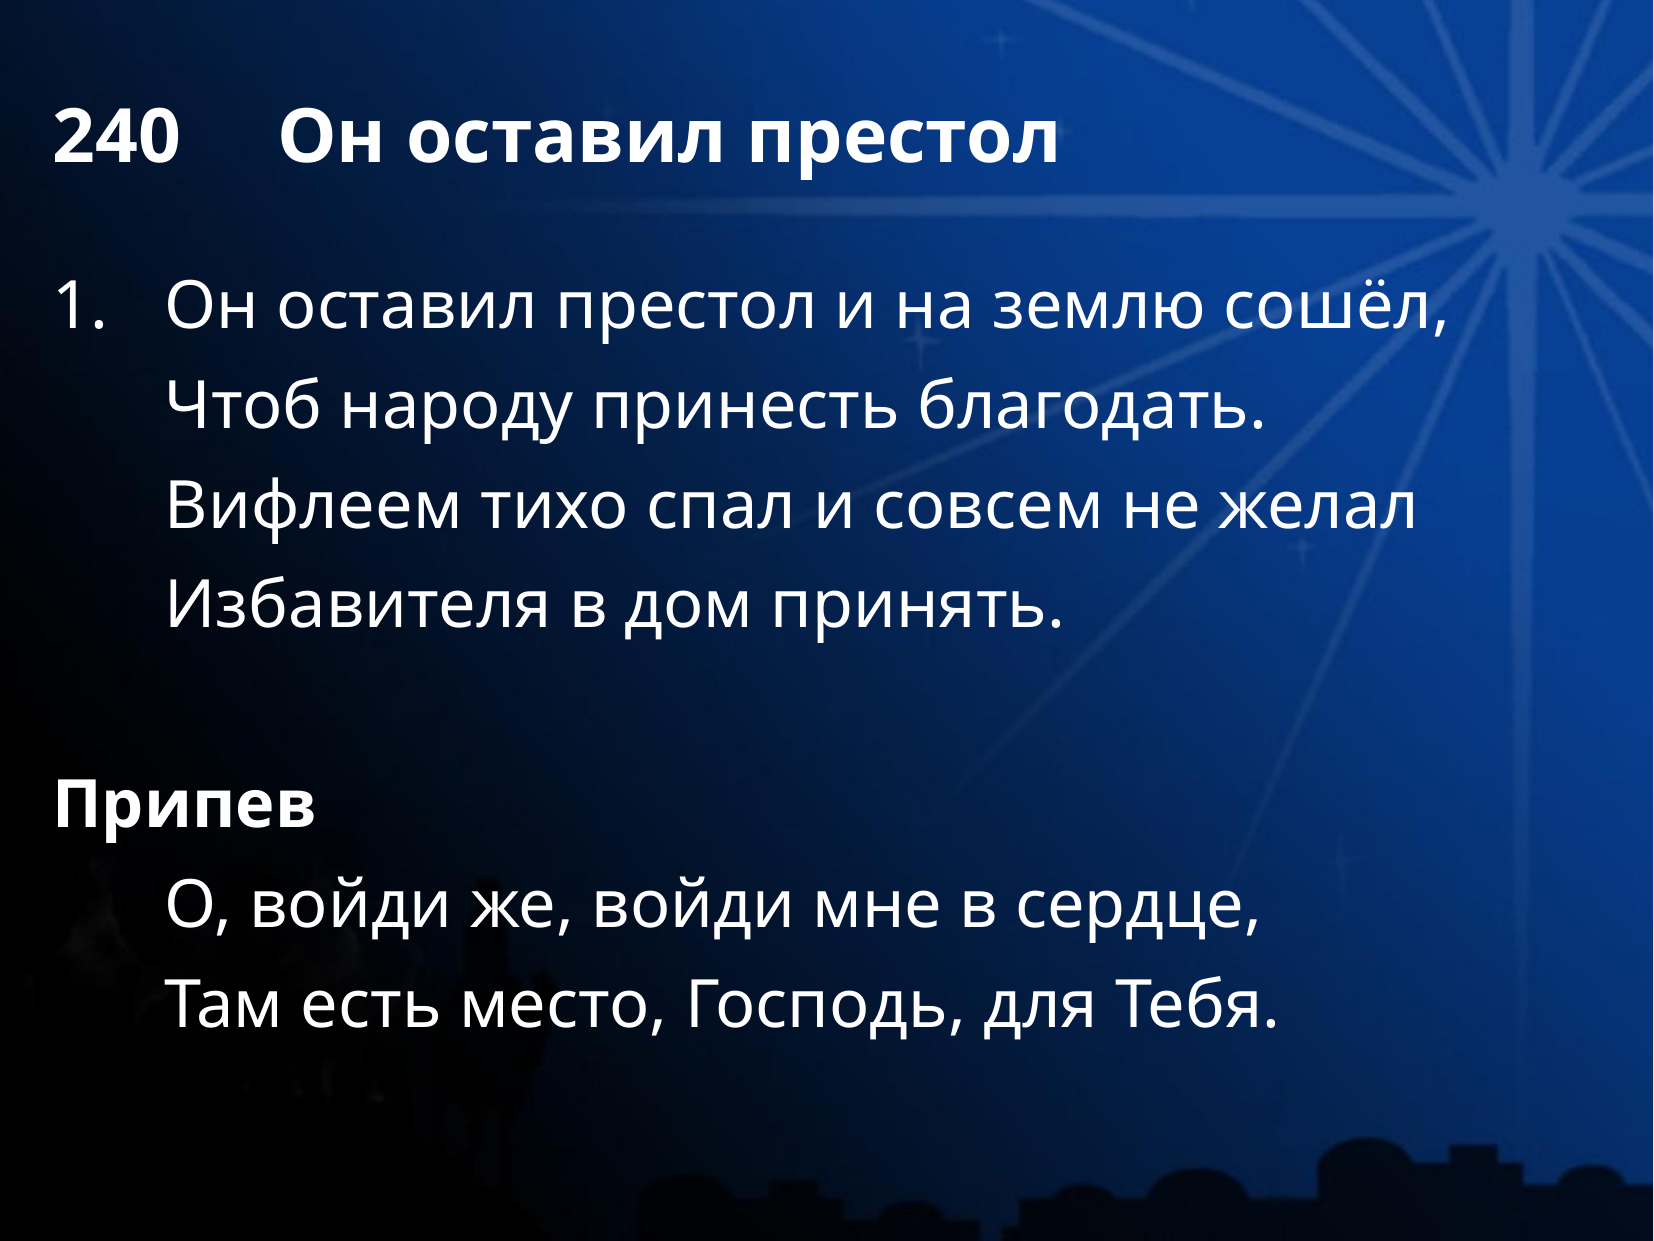

240	Он оставил престол
1.	Он оставил престол и на землю сошёл,
	Чтоб народу принесть благодать.
	Вифлеем тихо спал и совсем не желал
	Избавителя в дом принять.
Припев
	О, войди же, войди мне в сердце,
	Там есть место, Господь, для Тебя.